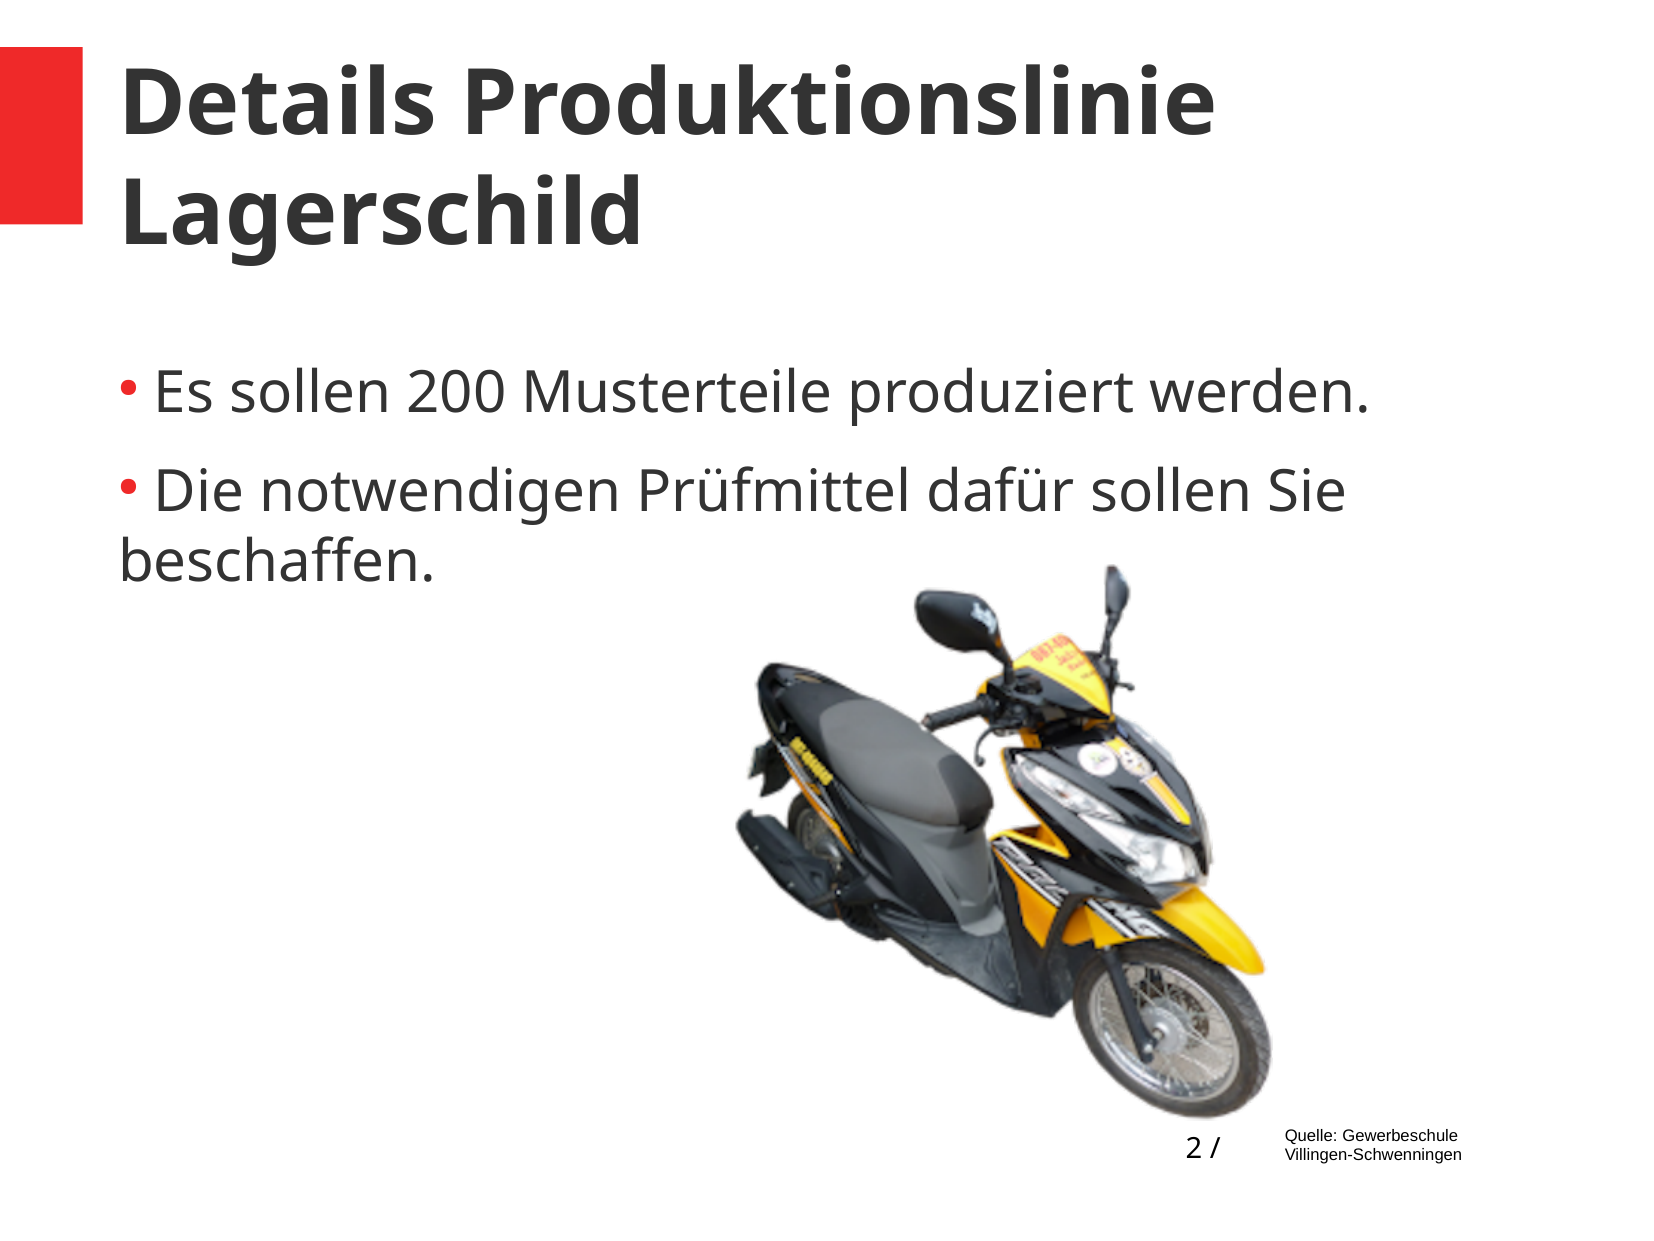

# Details Produktionslinie Lagerschild
 Es sollen 200 Musterteile produziert werden.
 Die notwendigen Prüfmittel dafür sollen Sie beschaffen.
Quelle: Gewerbeschule
Villingen-Schwenningen